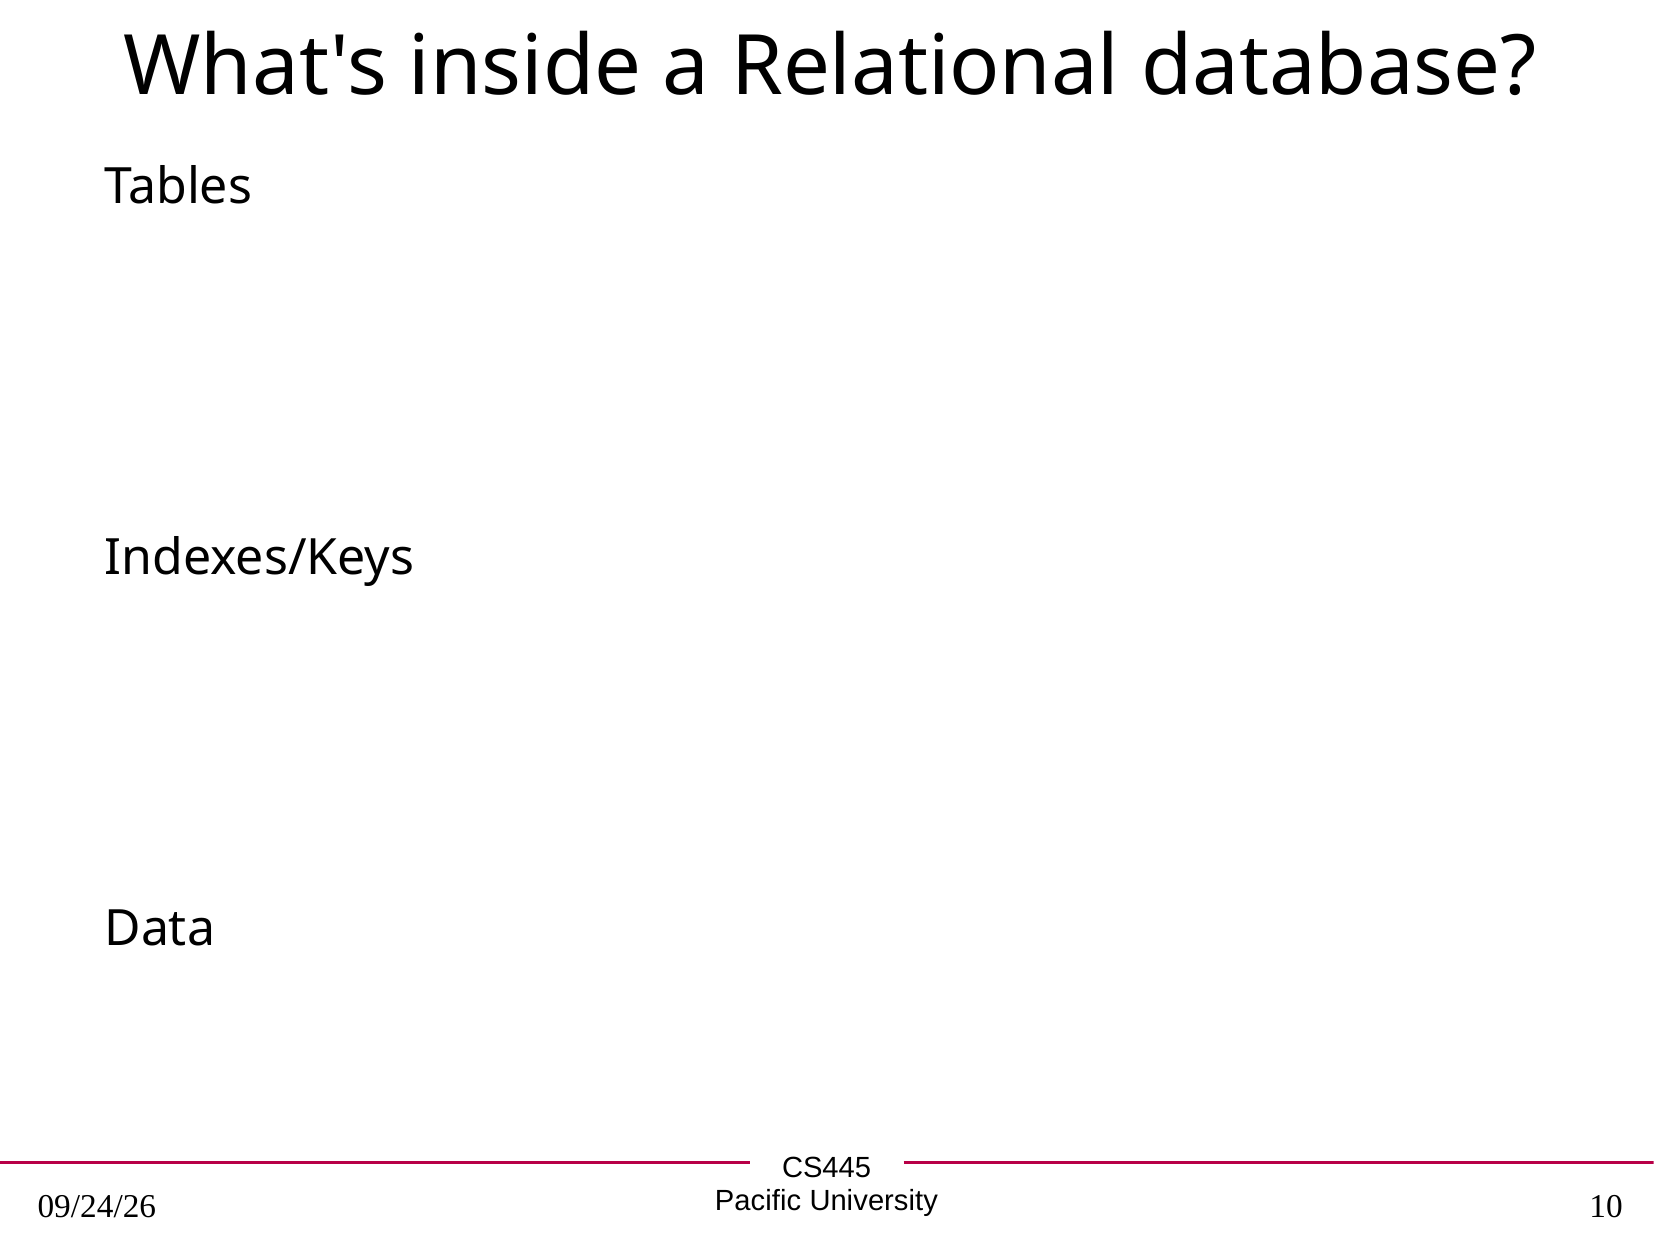

# What's inside a Relational database?
Tables
Indexes/Keys
Data